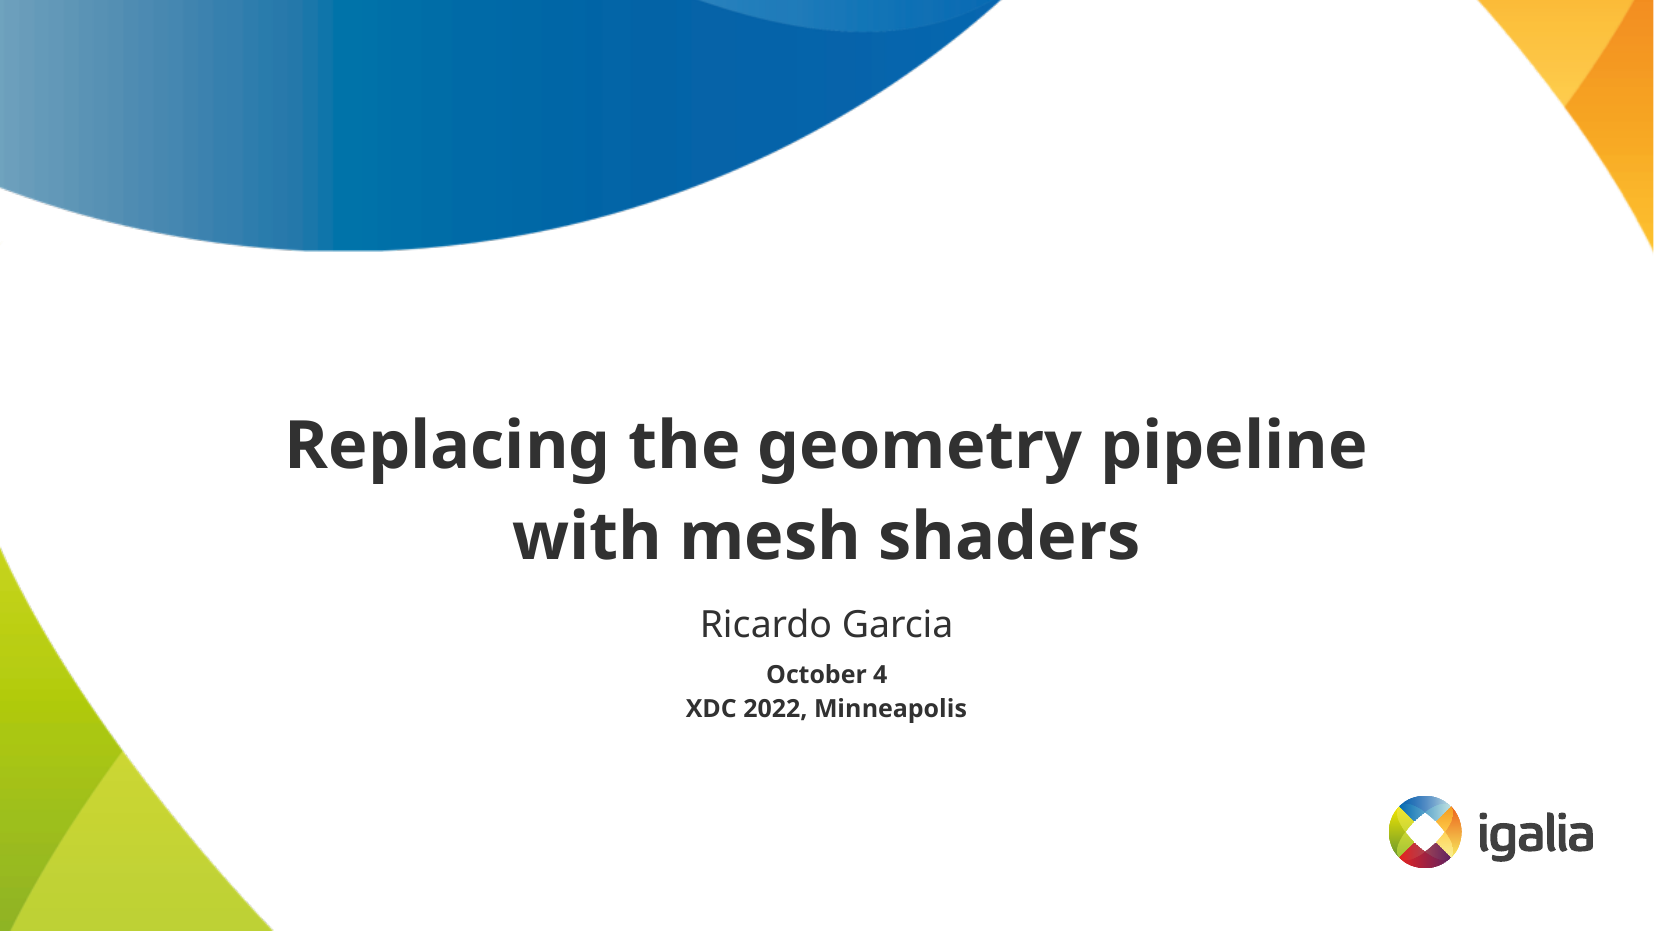

Replacing the geometry pipeline with mesh shaders
Ricardo Garcia
October 4
XDC 2022, Minneapolis